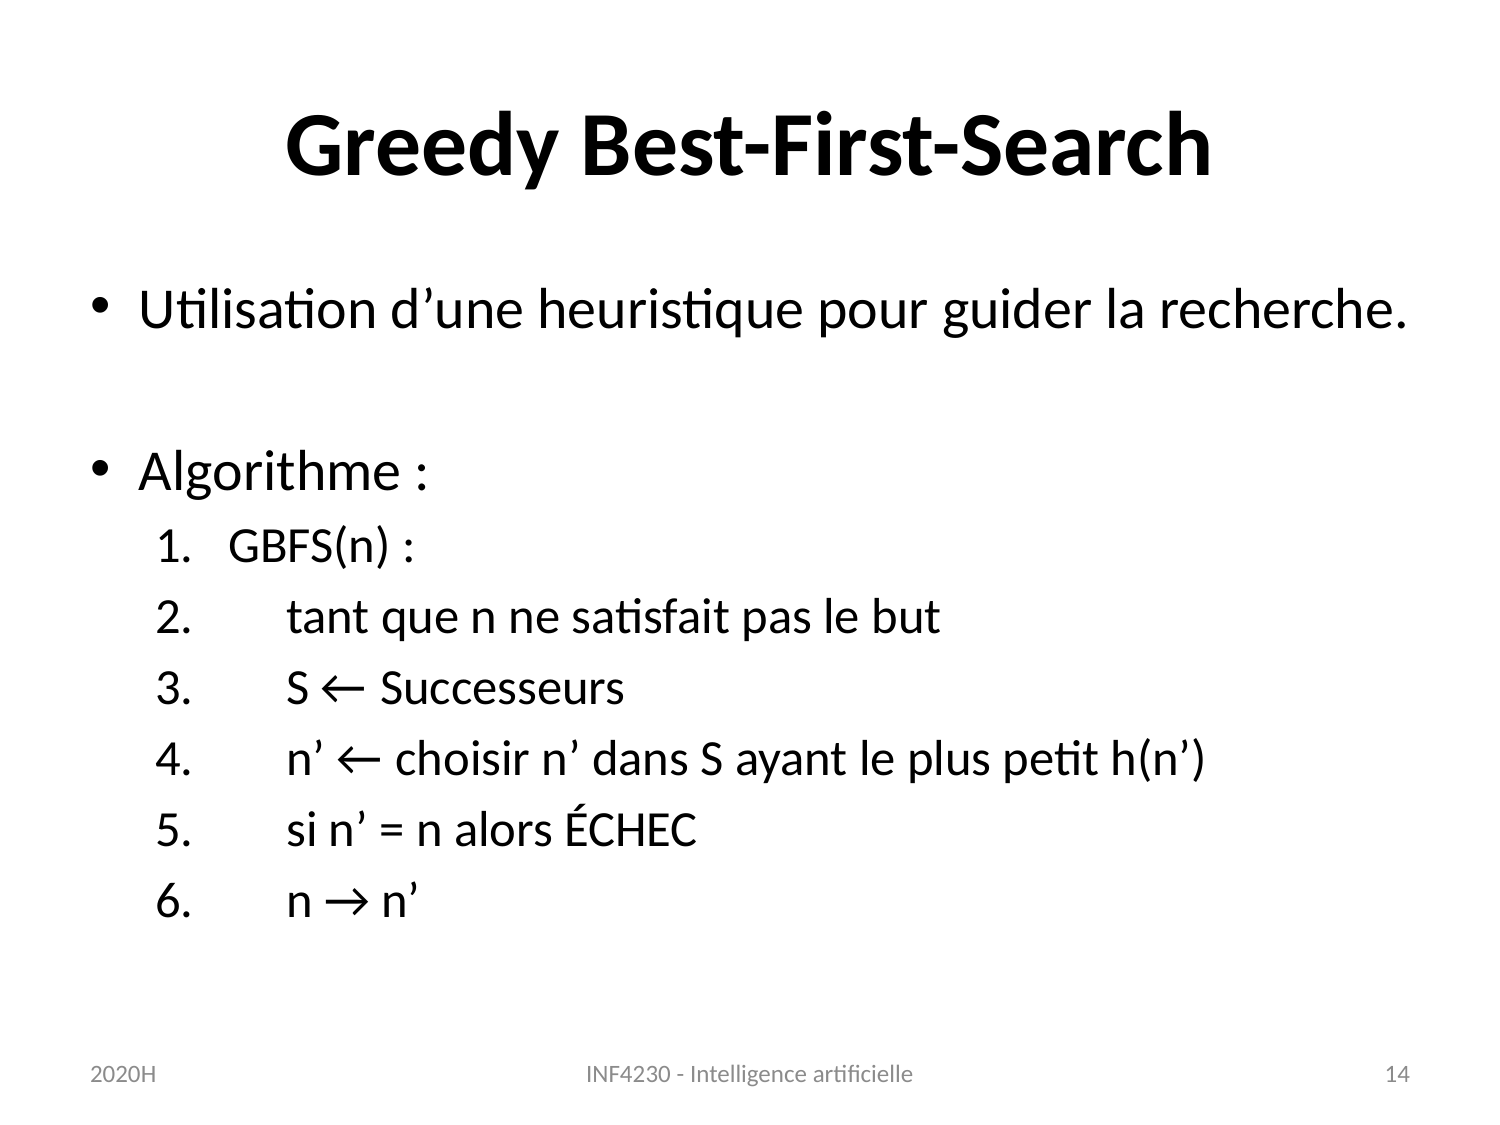

# Greedy Best-First-Search
Utilisation d’une heuristique pour guider la recherche.
Algorithme :
GBFS(n) :
 tant que n ne satisfait pas le but
 S ← Successeurs
 n’ ← choisir n’ dans S ayant le plus petit h(n’)
 si n’ = n alors ÉCHEC
 n → n’
2020H
INF4230 - Intelligence artificielle